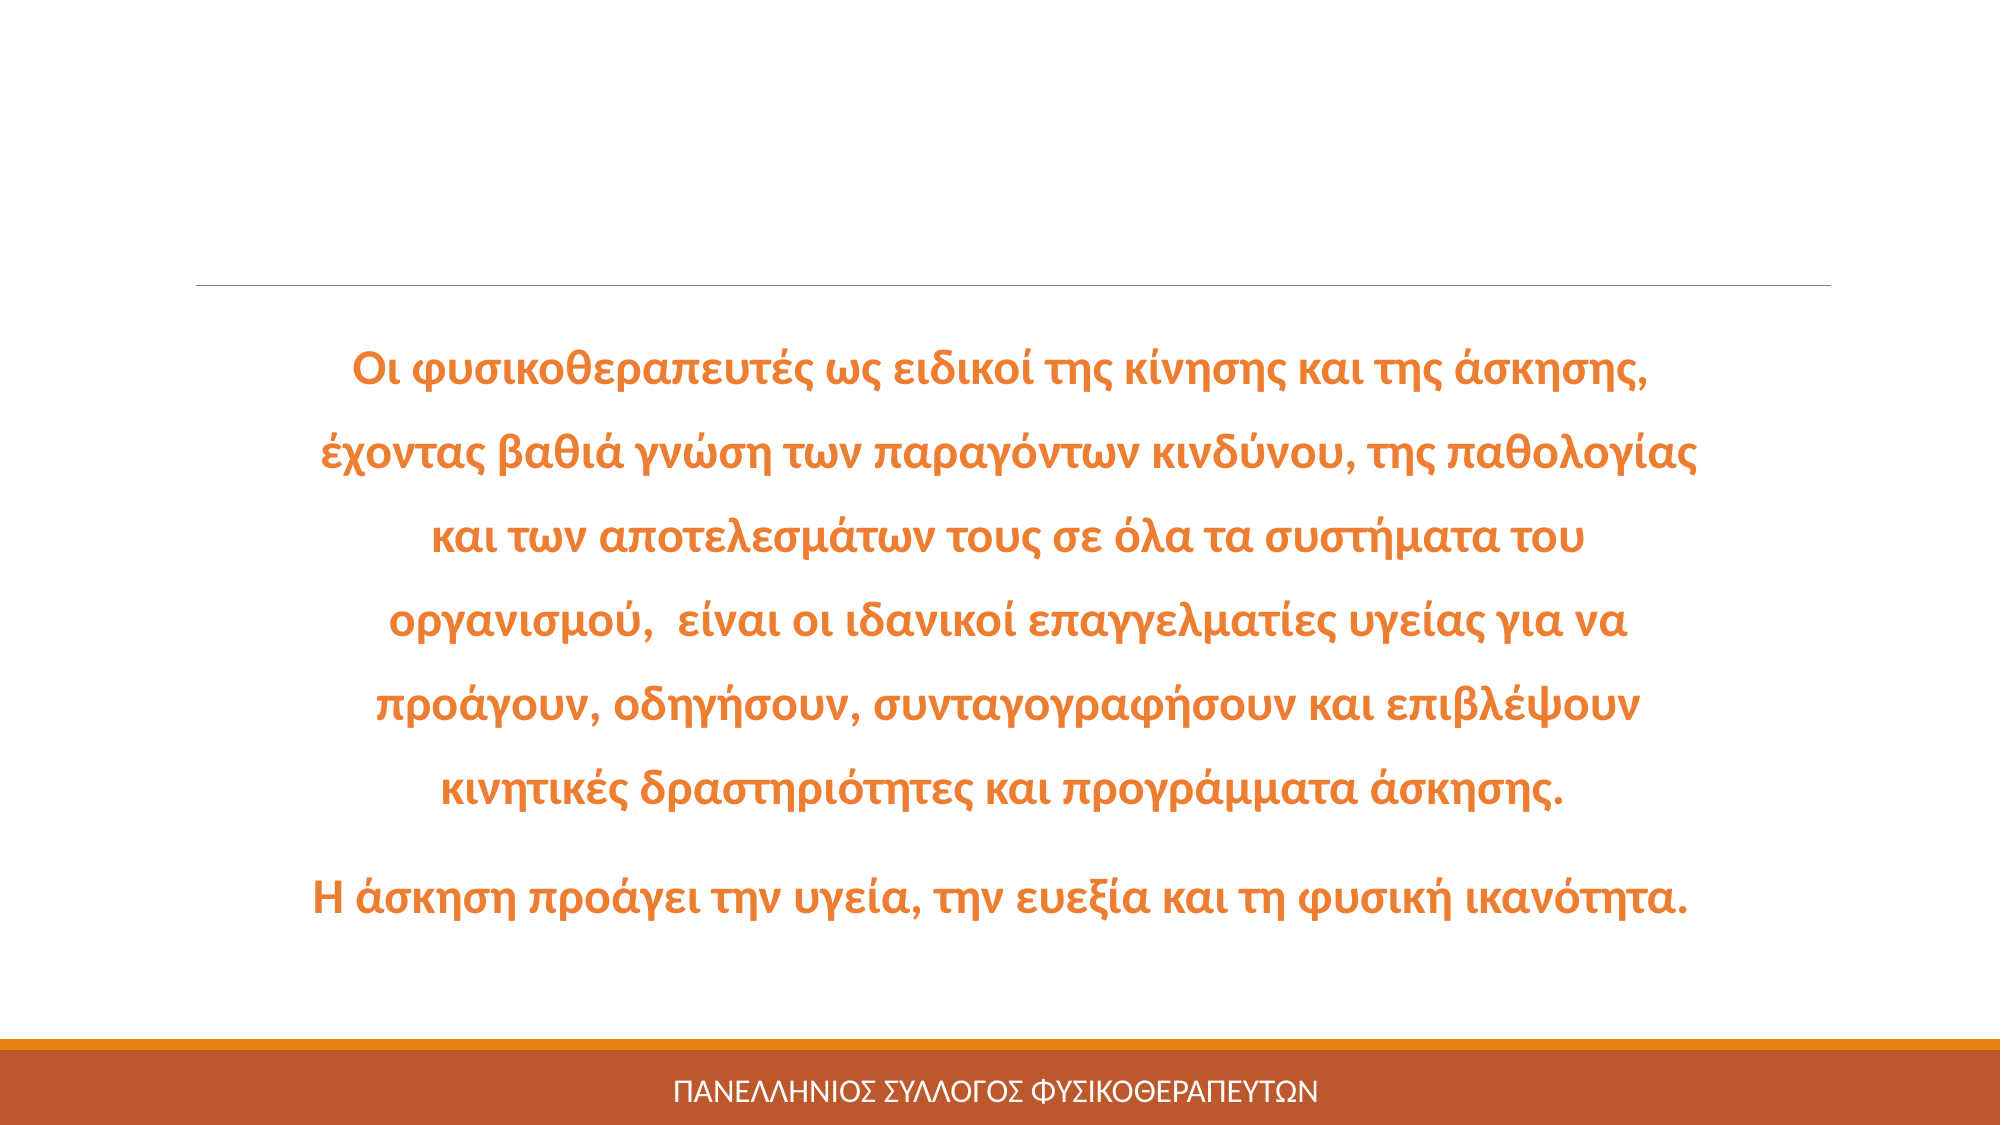

#
Οι φυσικοθεραπευτές ως ειδικοί της κίνησης και της άσκησης, έχoντας βαθιά γνώση των παραγόντων κινδύνου, της παθολογίας και των αποτελεσμάτων τους σε όλα τα συστήματα του οργανισμού, είναι οι ιδανικοί επαγγελματίες υγείας για να προάγουν, οδηγήσουν, συνταγογραφήσουν και επιβλέψουν κινητικές δραστηριότητες και προγράμματα άσκησης.
Η άσκηση προάγει την υγεία, την ευεξία και τη φυσική ικανότητα.
ΠΑΝΕΛΛΗΝΙΟΣ ΣΥΛΛΟΓΟΣ ΦΥΣΙΚΟΘΕΡΑΠΕΥΤΩΝ